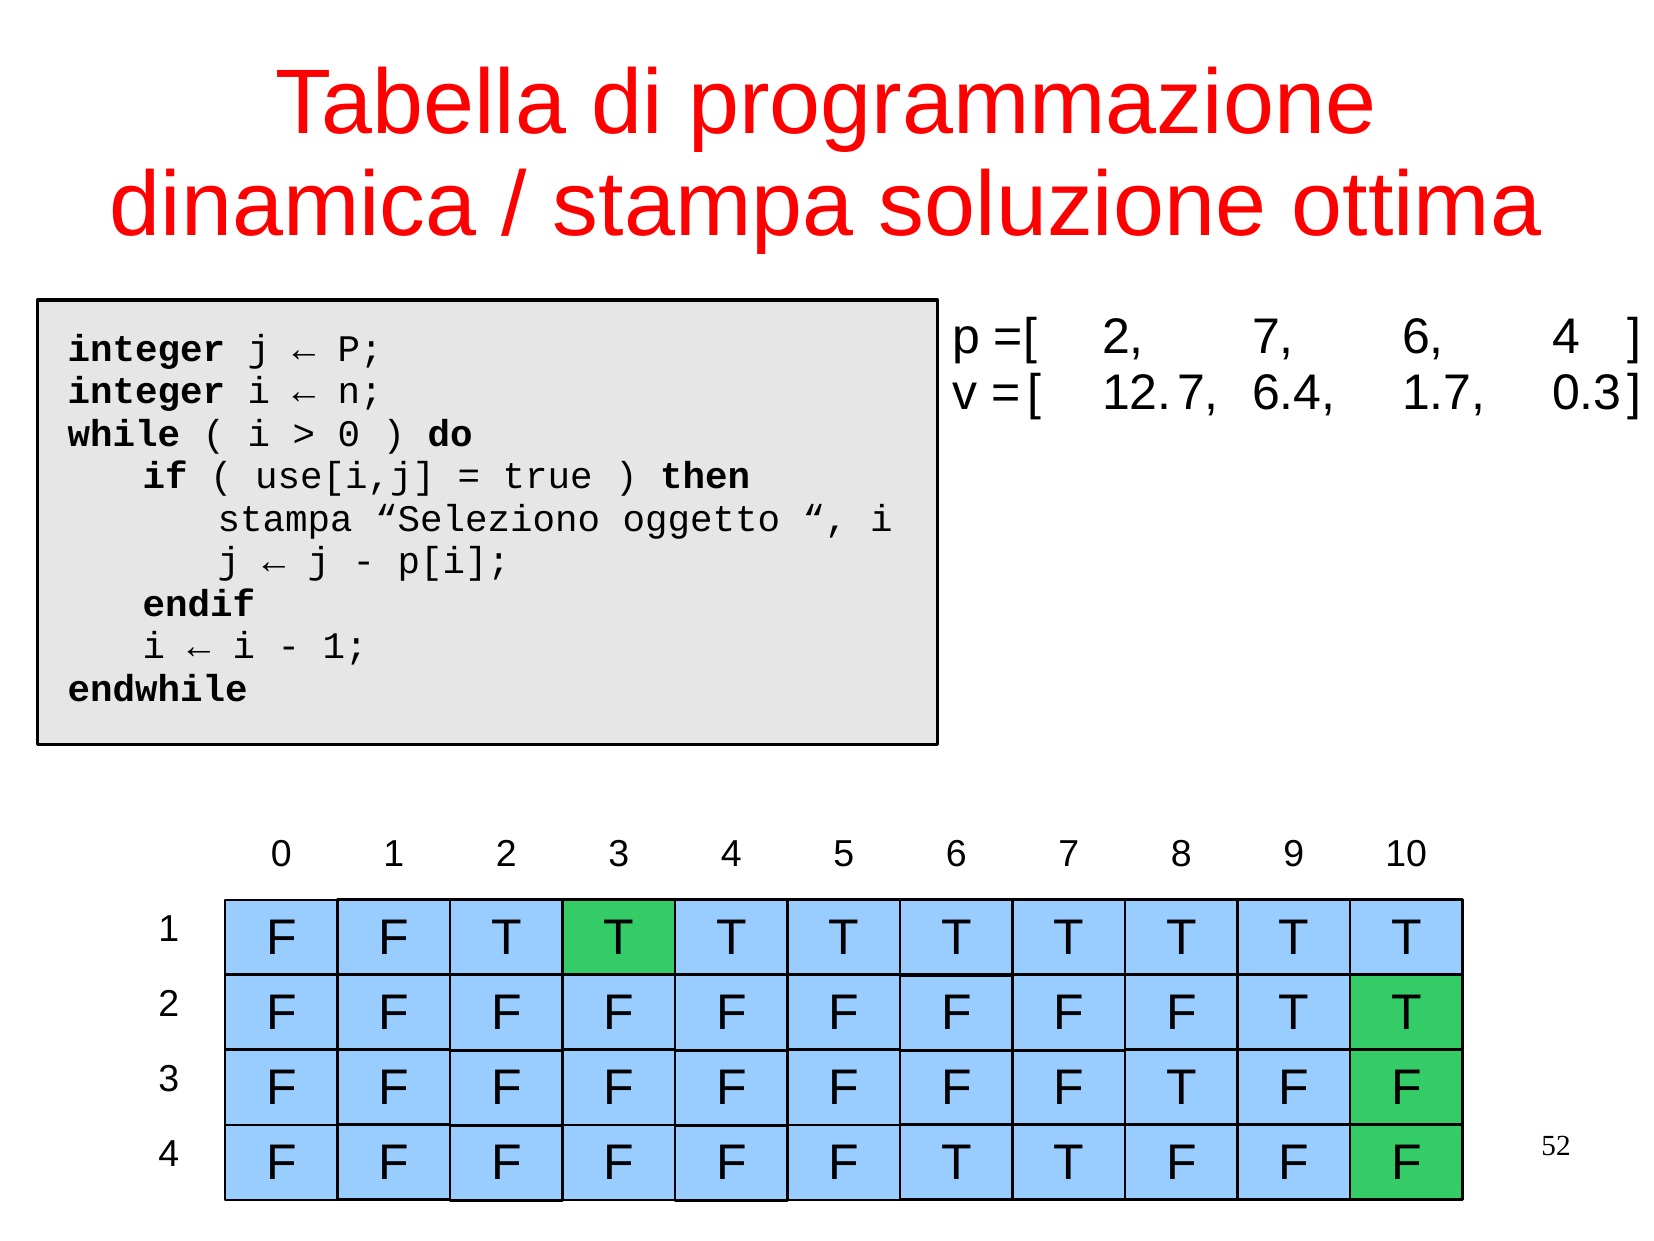

# Tabella di programmazione dinamica / stampa soluzione ottima
integer j ← P;
integer i ← n;
while ( i > 0 ) do
	if ( use[i,j] = true ) then
		stampa “Seleziono oggetto “, i
		j ← j - p[i];
	endif
	i ← i - 1;
endwhile
p =[	2, 		7, 		6, 		4	]
v =	[	12.	7,	6.4, 	1.7, 	0.3	]
0
1
2
3
4
5
6
7
8
9
10
F
T
T
T
T
T
T
T
T
T
1
F
F
F
F
F
F
T
T
2
F
F
F
F
F
F
T
F
3
F
F
F
F
F
F
F
F
F
T
T
F
F
4
F
F
F
F
F
Programmazione Dinamica
52